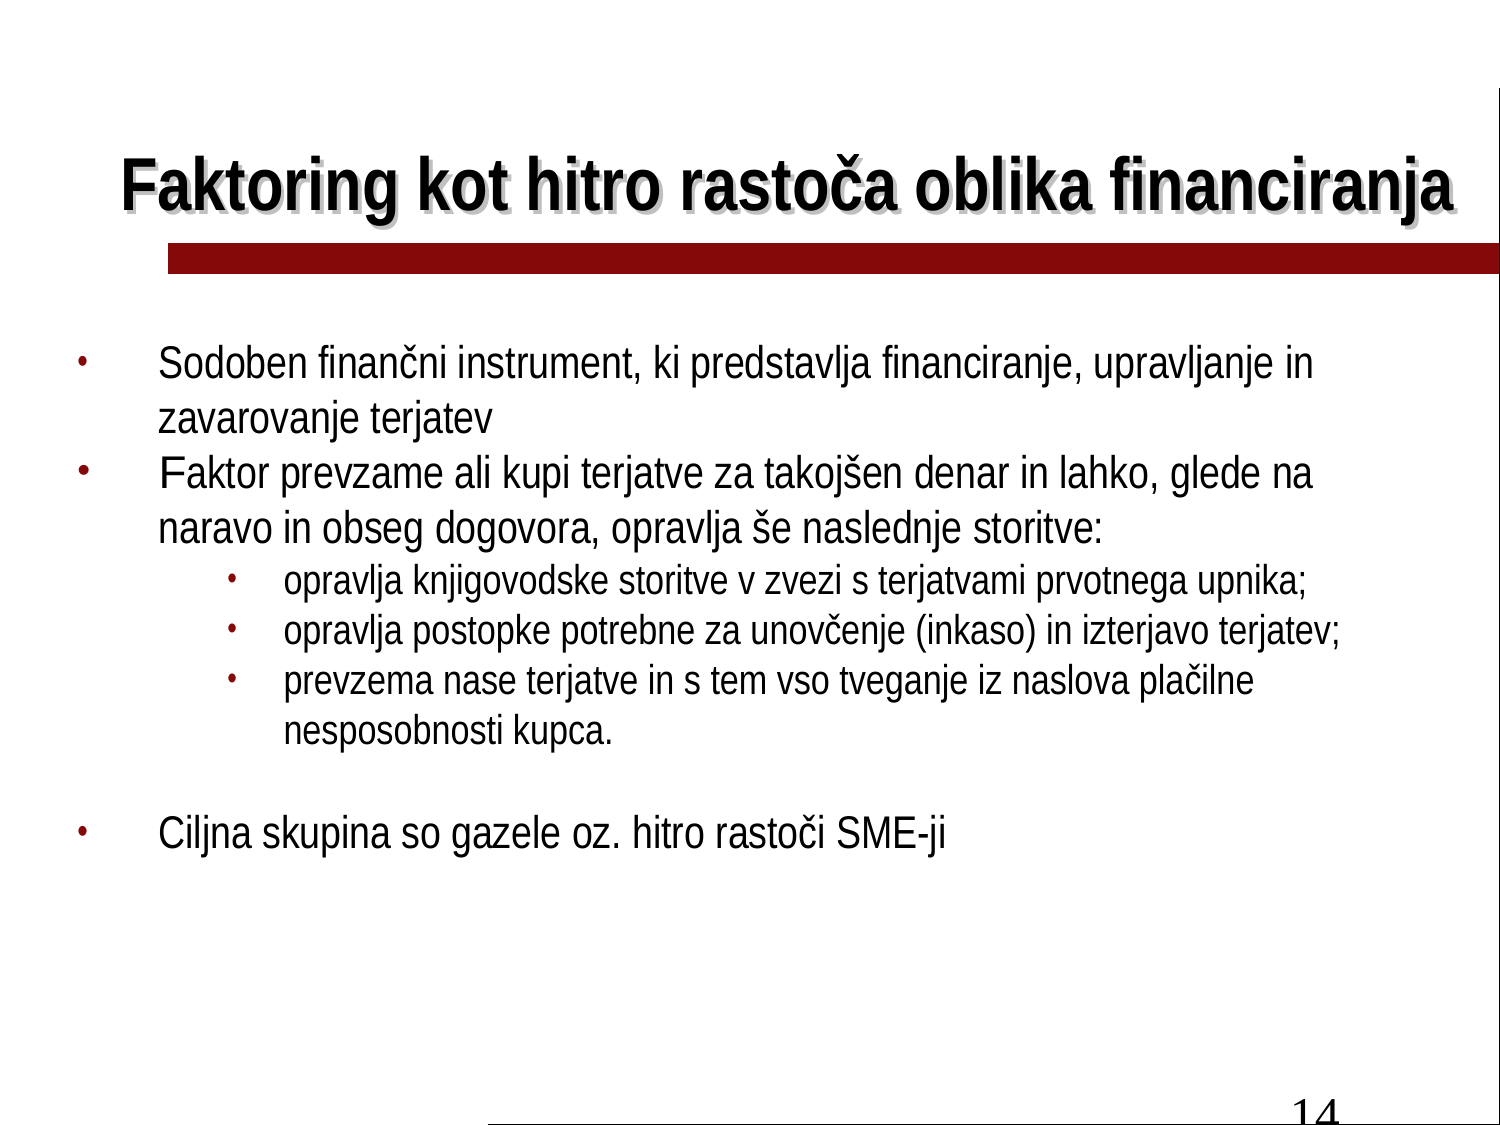

# Faktoring kot hitro rastoča oblika financiranja
Sodoben finančni instrument, ki predstavlja financiranje, upravljanje in zavarovanje terjatev
Faktor prevzame ali kupi terjatve za takojšen denar in lahko, glede na naravo in obseg dogovora, opravlja še naslednje storitve:
opravlja knjigovodske storitve v zvezi s terjatvami prvotnega upnika;
opravlja postopke potrebne za unovčenje (inkaso) in izterjavo terjatev;
prevzema nase terjatve in s tem vso tveganje iz naslova plačilne nesposobnosti kupca.
Ciljna skupina so gazele oz. hitro rastoči SME-ji
14